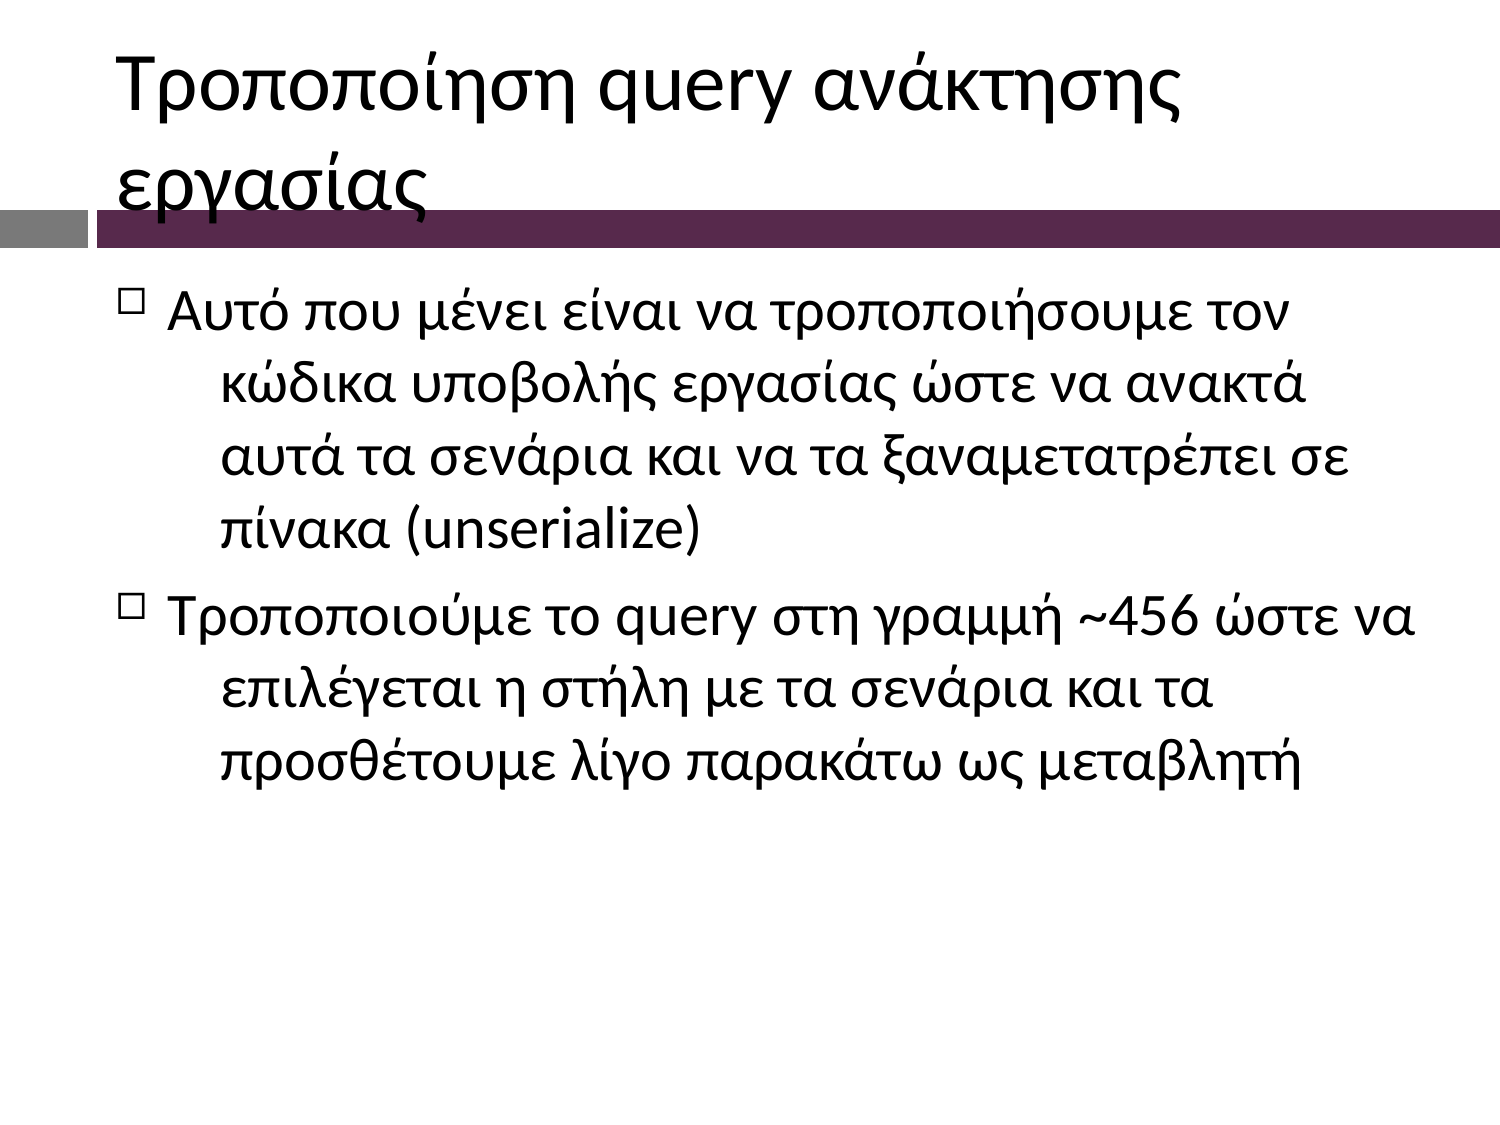

# Τροποποίηση query ανάκτησης εργασίας
Αυτό που μένει είναι να τροποποιήσουμε τον κώδικα υποβολής εργασίας ώστε να ανακτά αυτά τα σενάρια και να τα ξαναμετατρέπει σε πίνακα (unserialize)
Τροποποιούμε το query στη γραμμή ~456 ώστε να επιλέγεται η στήλη με τα σενάρια και τα προσθέτουμε λίγο παρακάτω ως μεταβλητή